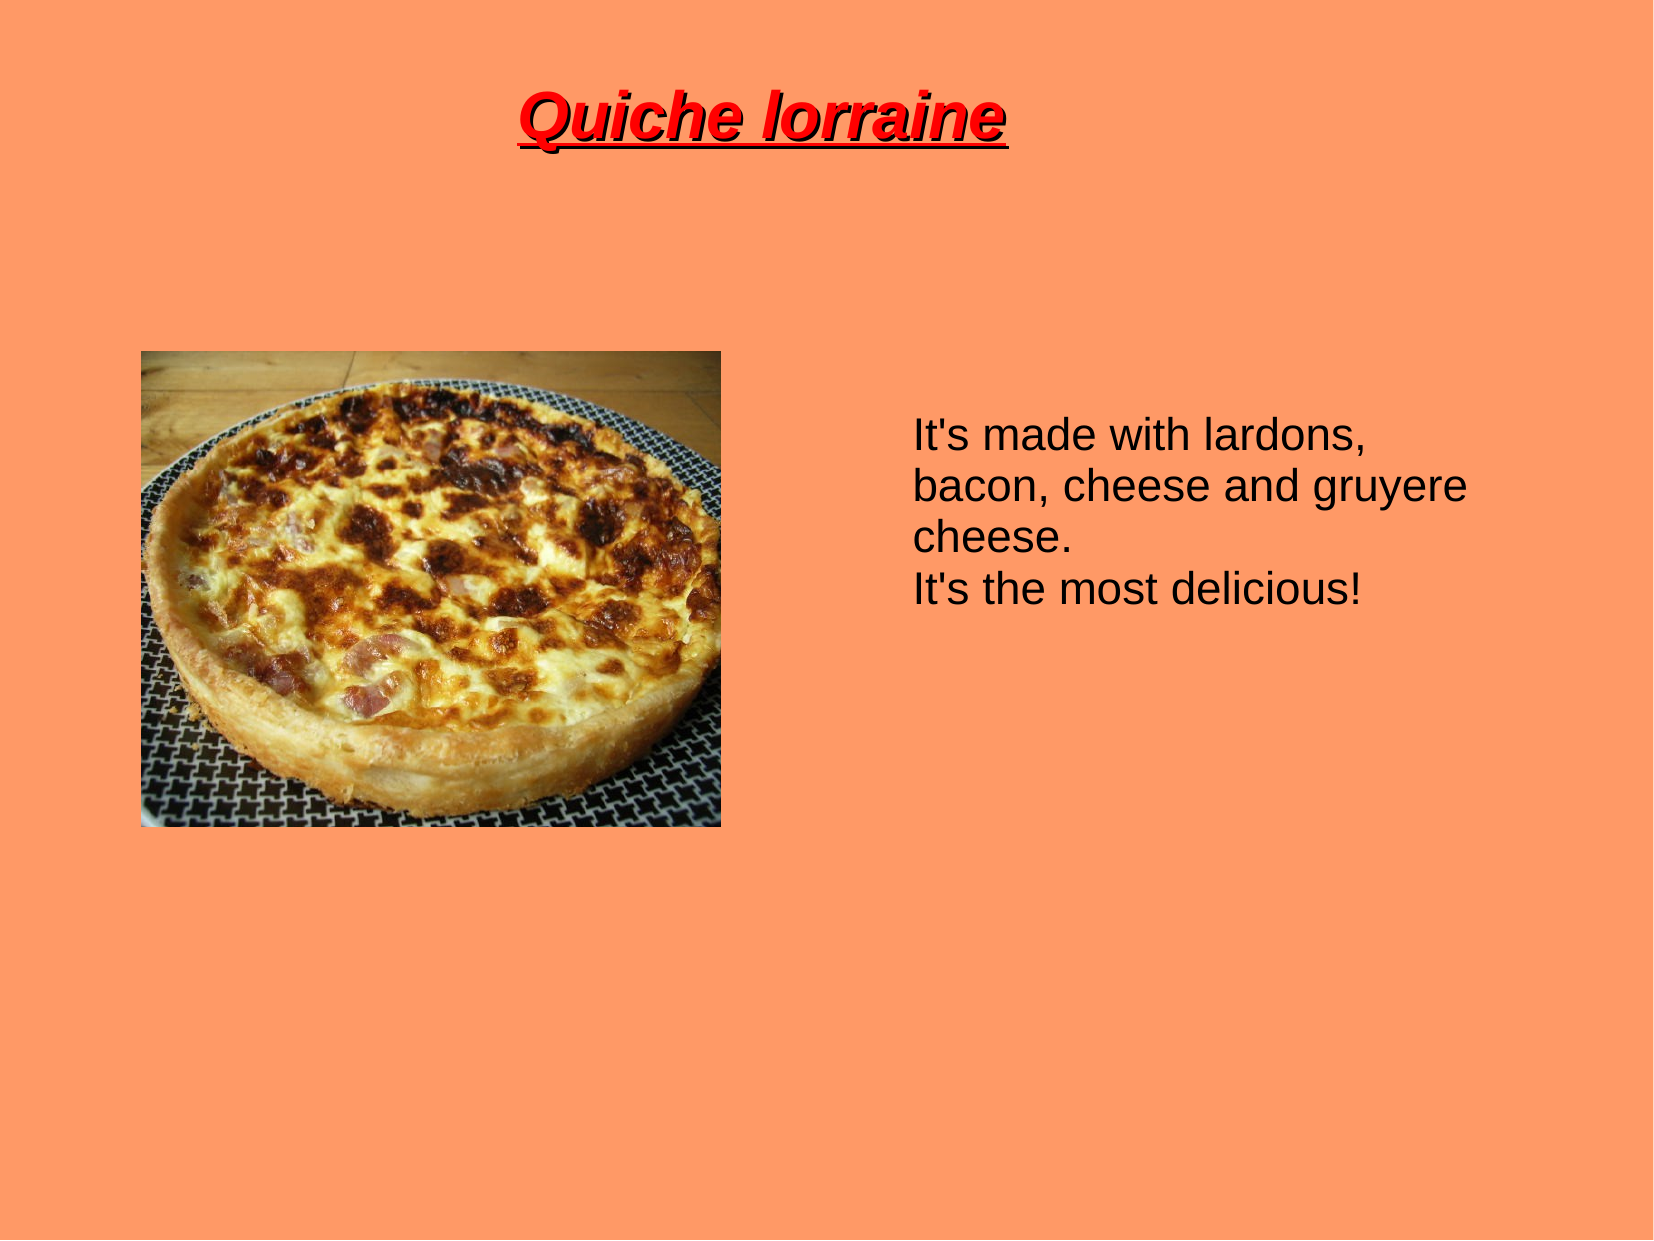

Quiche lorraine
It's made with lardons, bacon, cheese and gruyere cheese.
It's the most delicious!